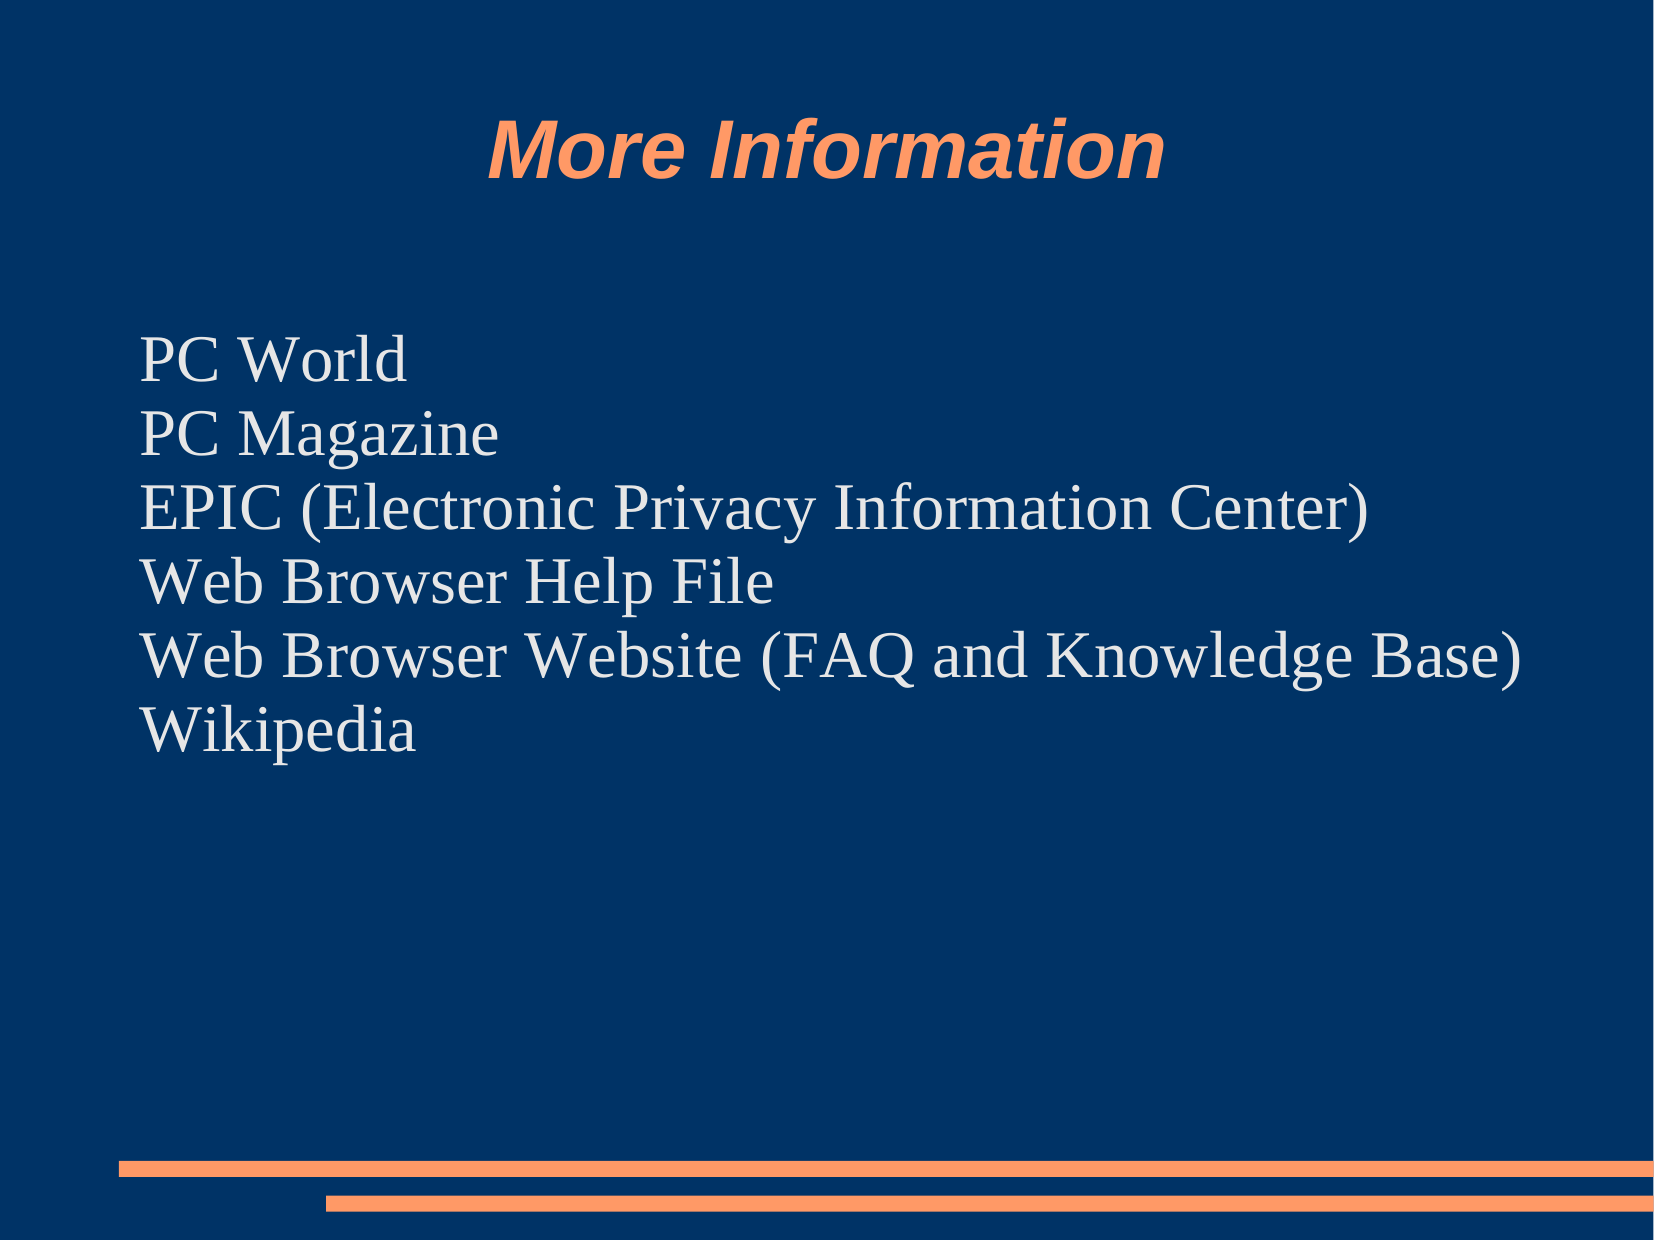

# More Information
PC World
PC Magazine
EPIC (Electronic Privacy Information Center)
Web Browser Help File
Web Browser Website (FAQ and Knowledge Base)
Wikipedia